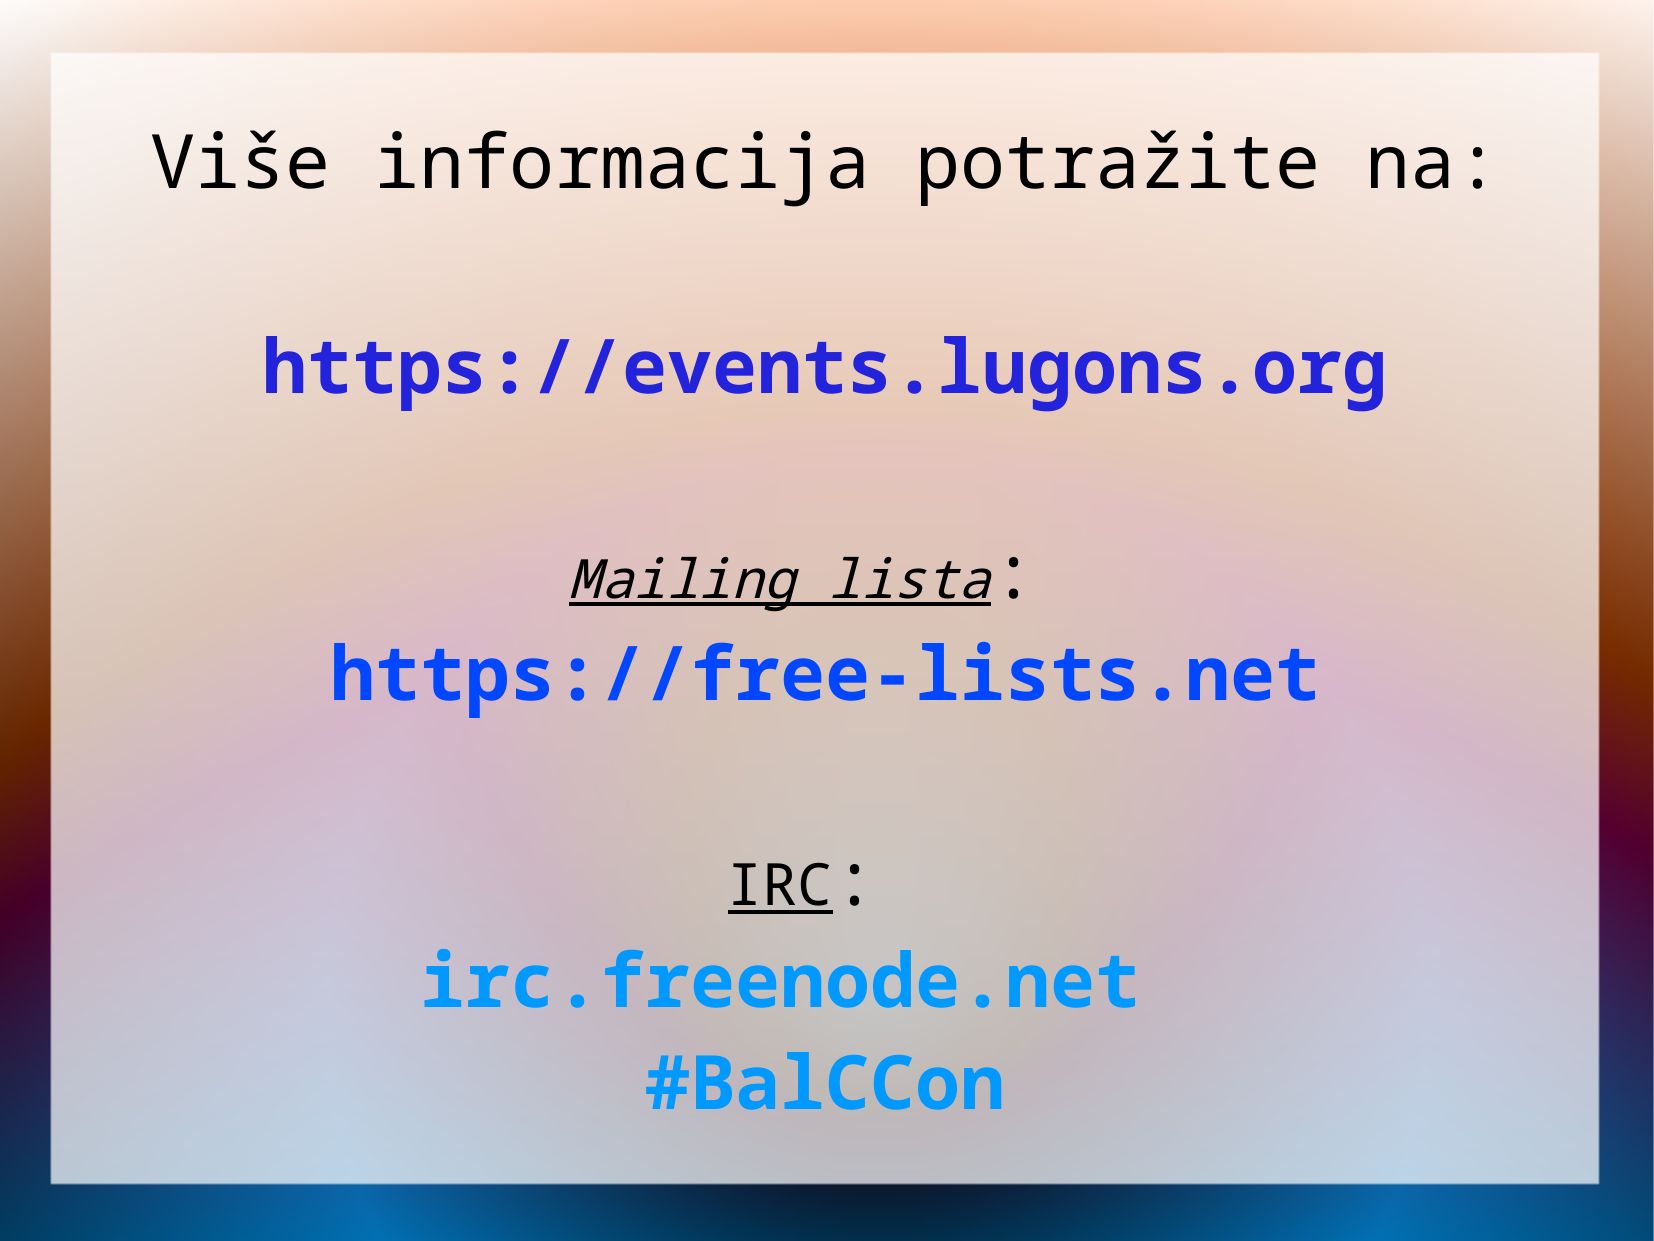

# Više informacija potražite na:
https://events.lugons.org
Mailing lista:
https://free-lists.net
IRC:
irc.freenode.net
#BalCCon